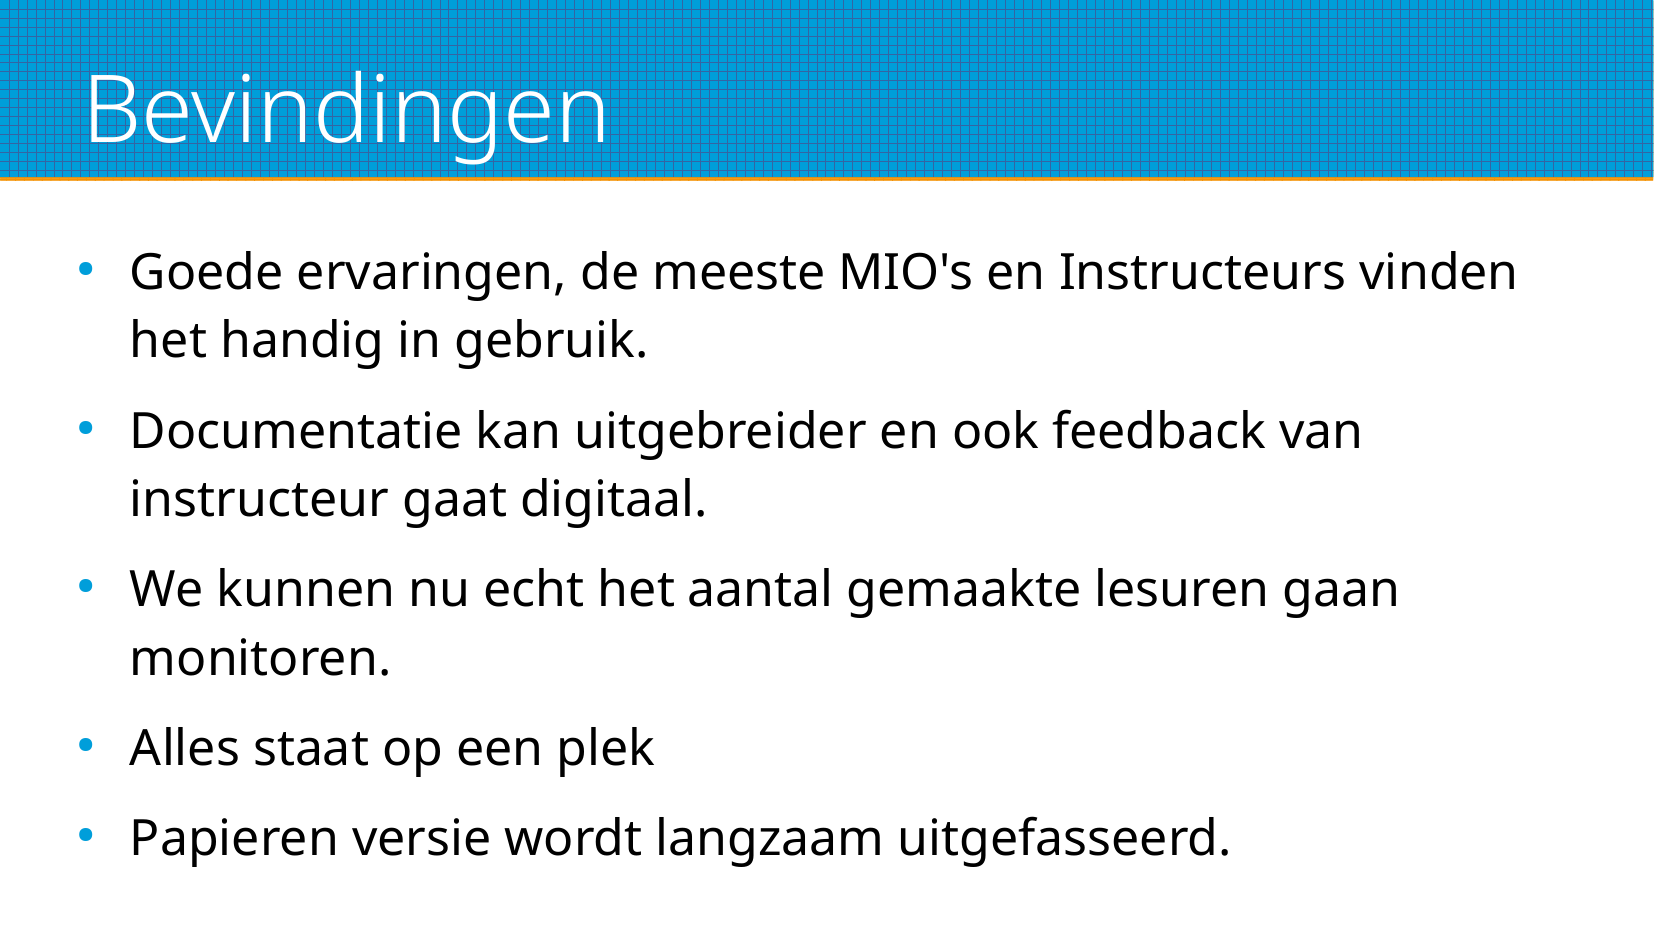

# Bevindingen
Goede ervaringen, de meeste MIO's en Instructeurs vinden het handig in gebruik.
Documentatie kan uitgebreider en ook feedback van instructeur gaat digitaal.
We kunnen nu echt het aantal gemaakte lesuren gaan monitoren.
Alles staat op een plek
Papieren versie wordt langzaam uitgefasseerd.